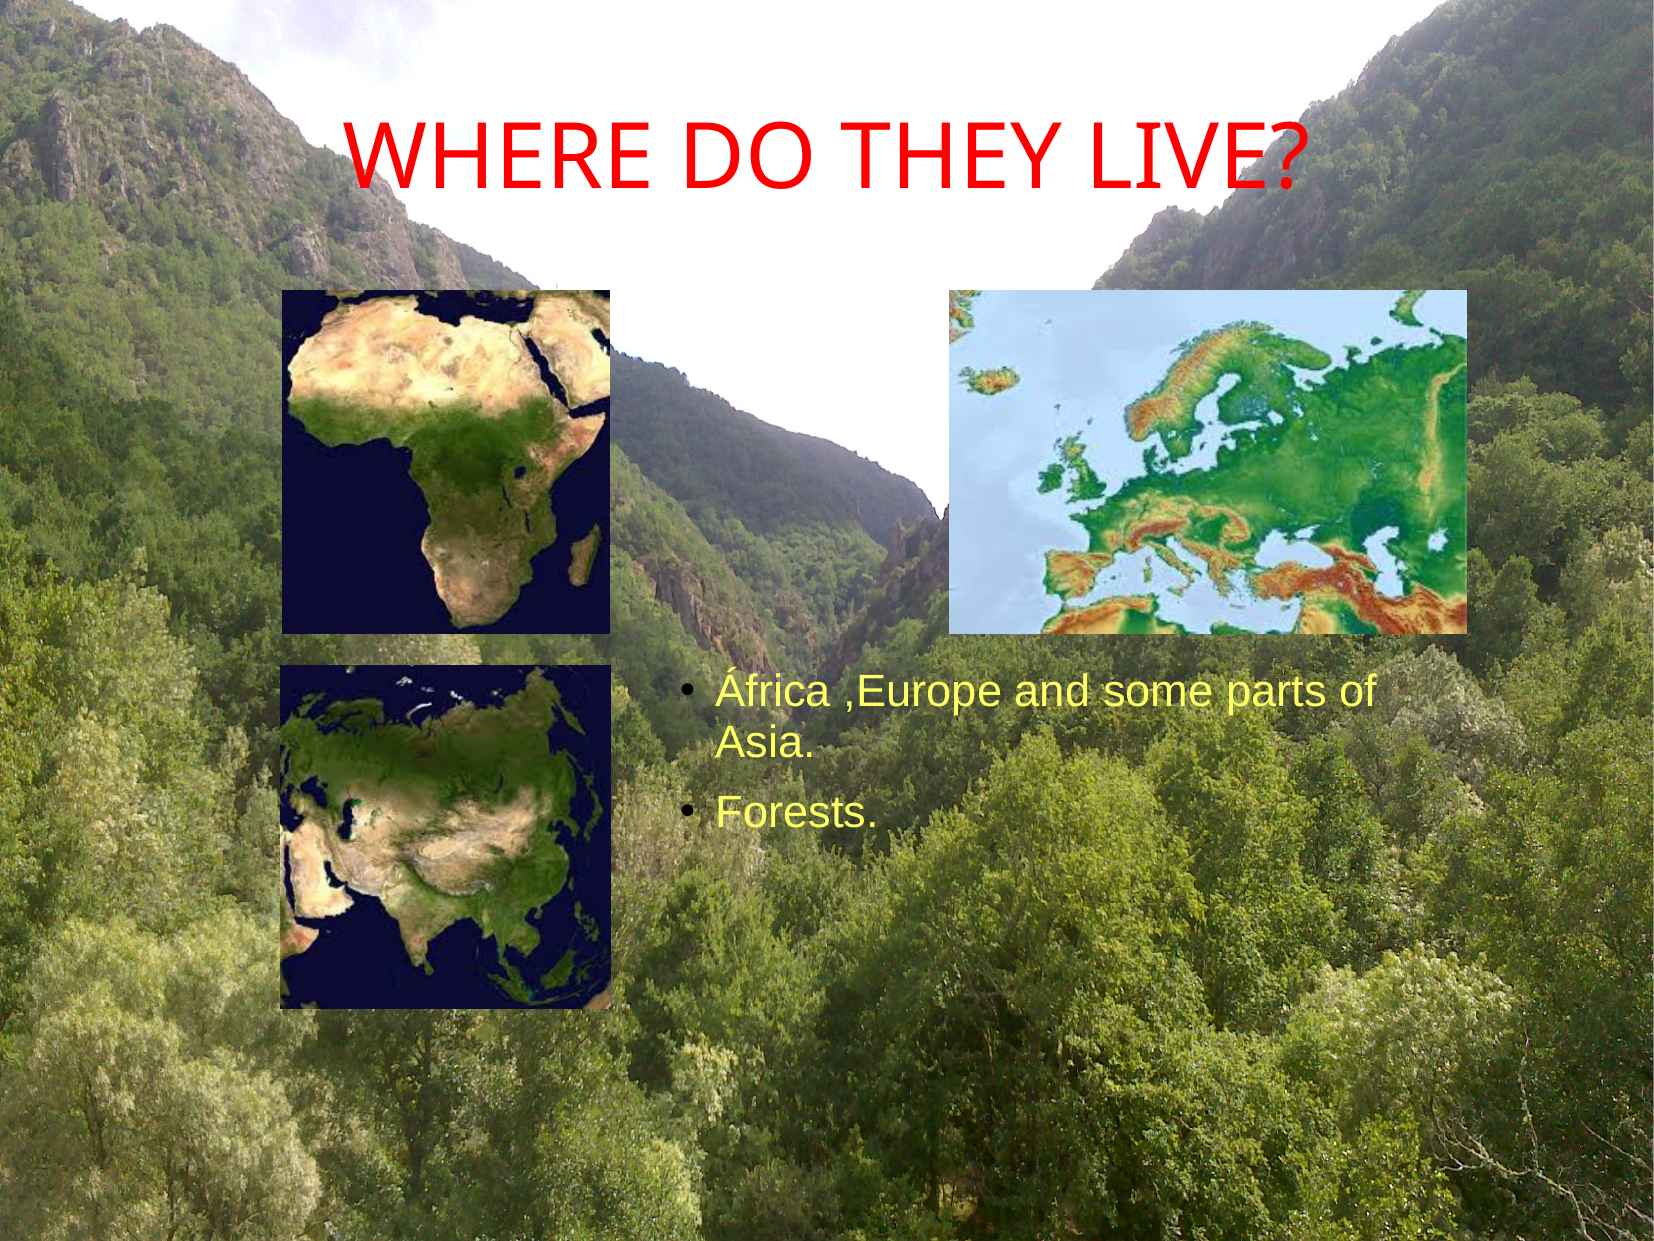

# WHERE DO THEY LIVE?
África ,Europe and some parts of Asia.
Forests.